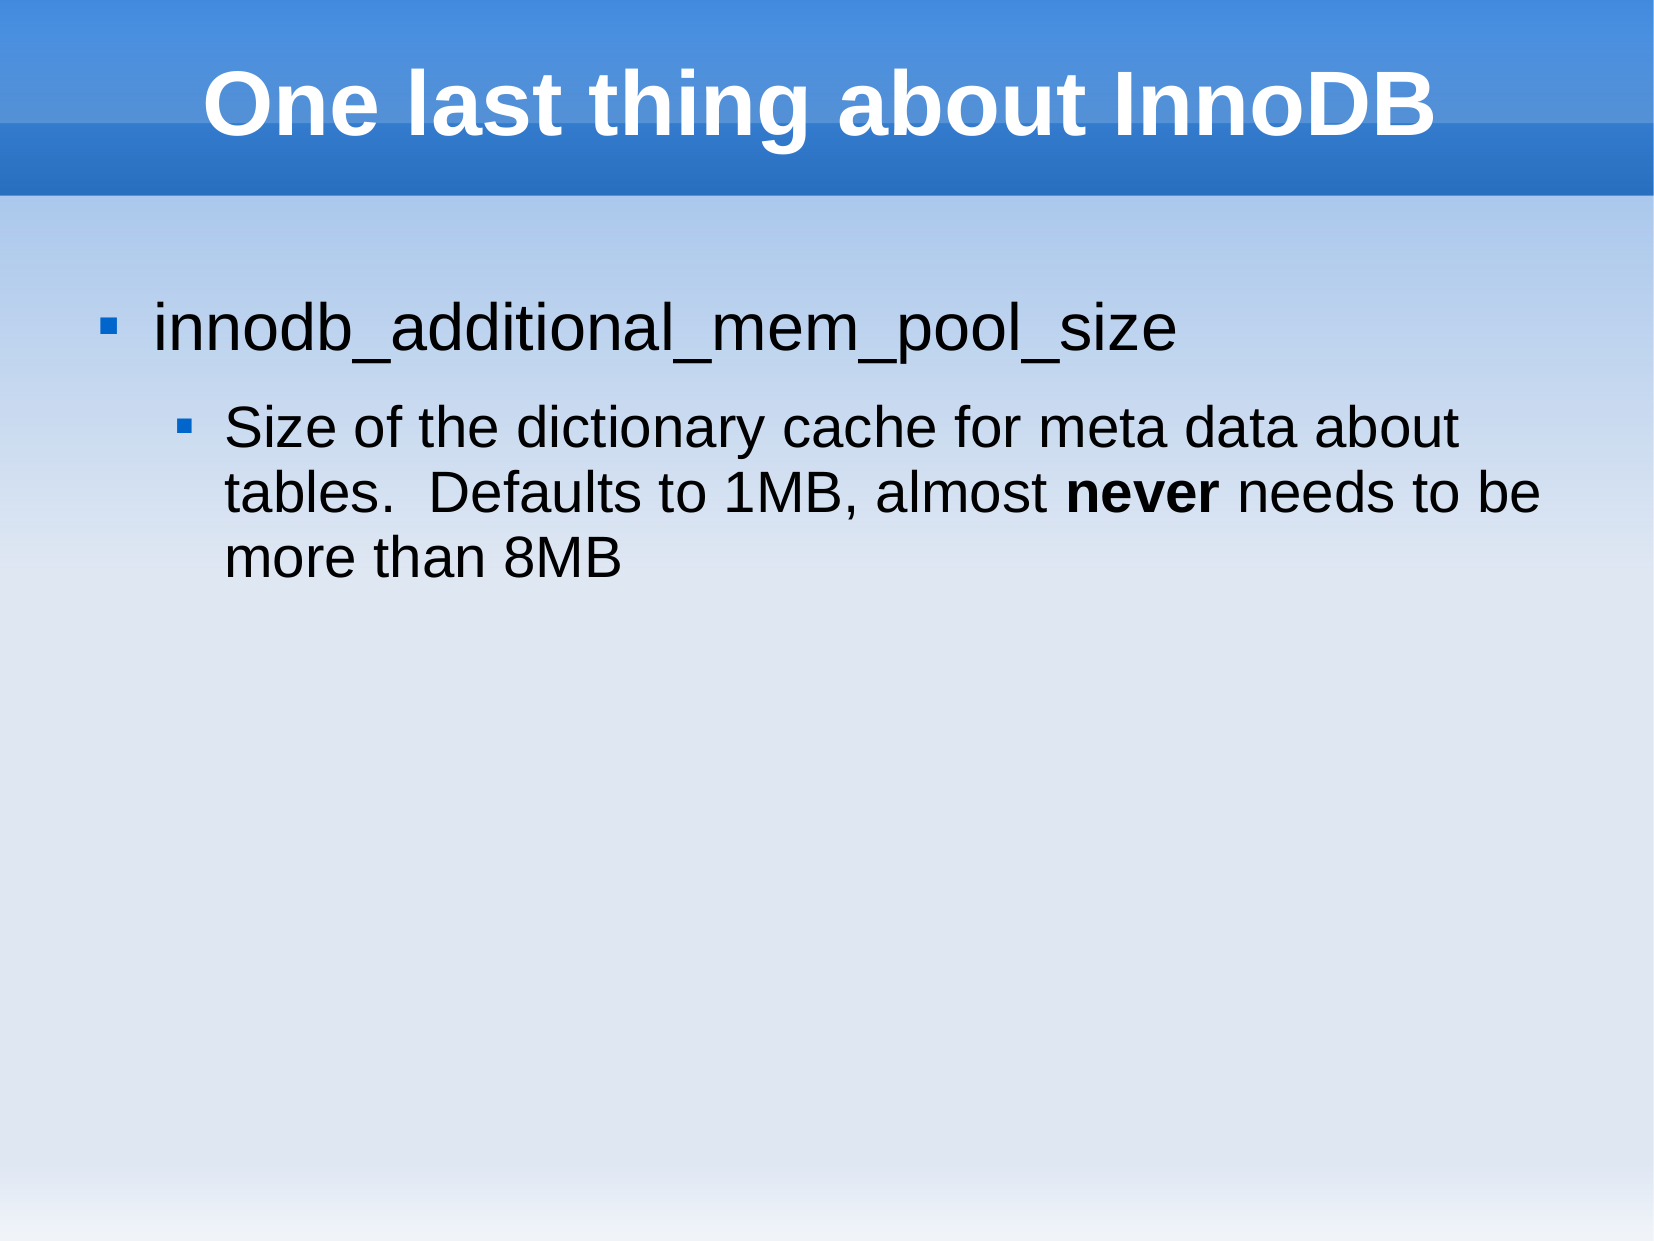

# One last thing about InnoDB
innodb_additional_mem_pool_size
Size of the dictionary cache for meta data about tables. Defaults to 1MB, almost never needs to be more than 8MB